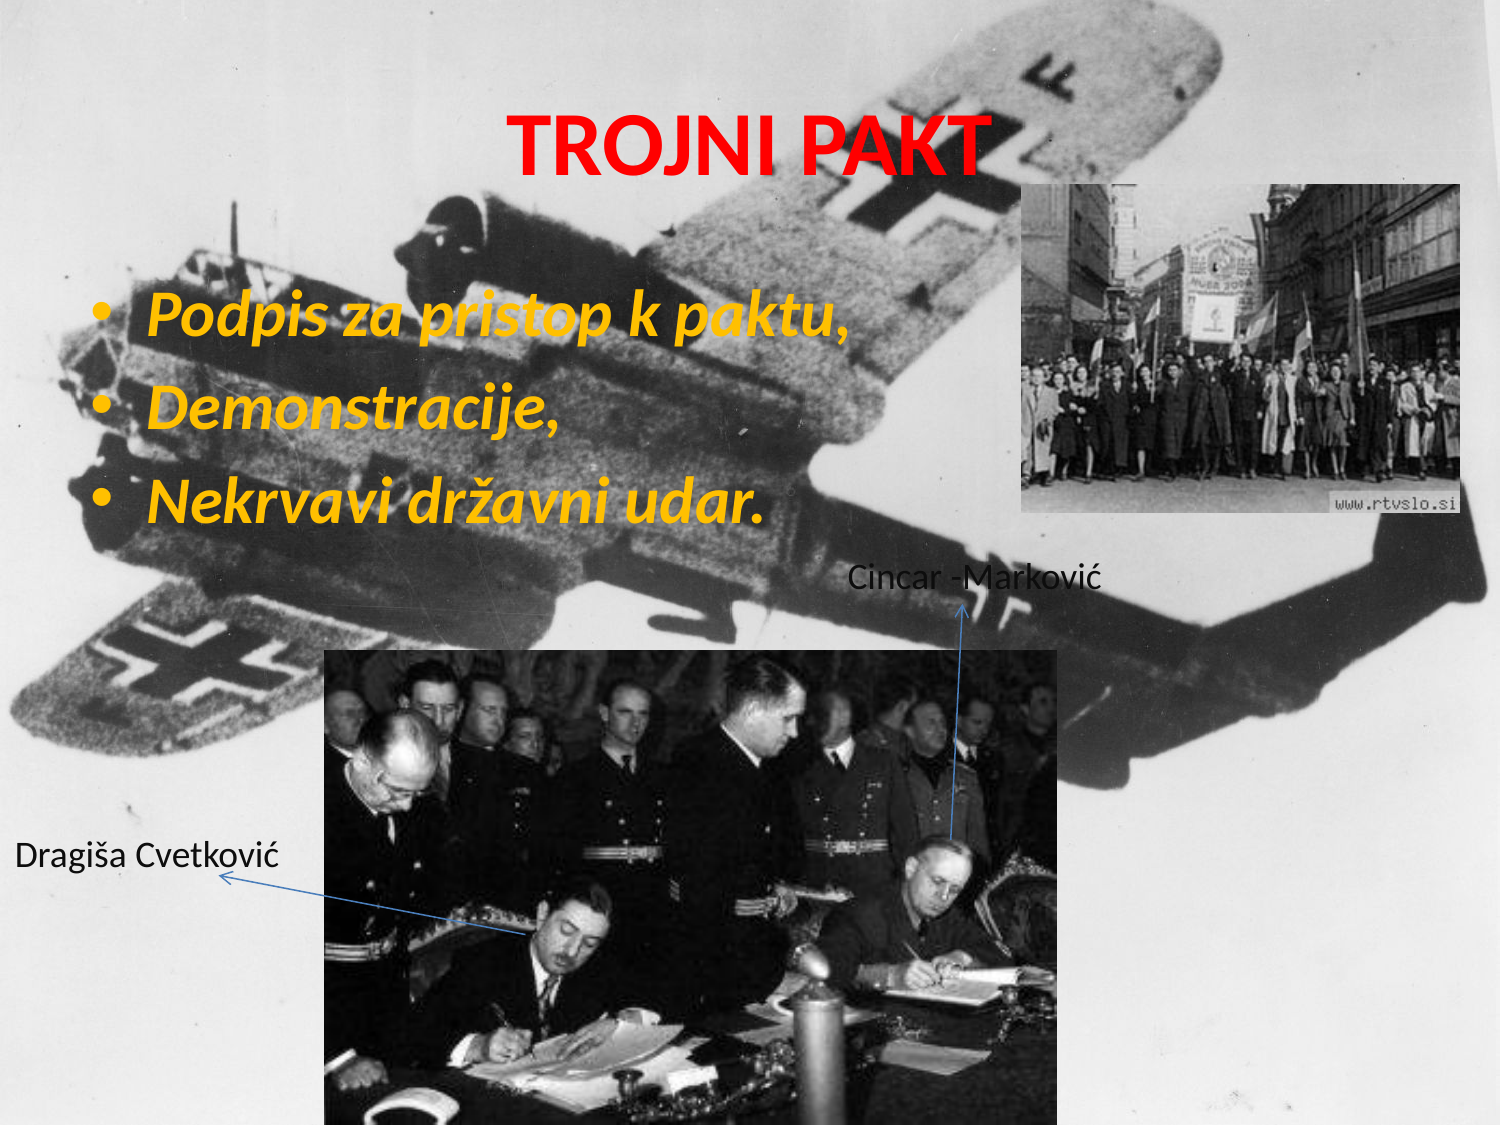

# TROJNI PAKT
Podpis za pristop k paktu,
Demonstracije,
Nekrvavi državni udar.
Cincar -Marković
Dragiša Cvetković